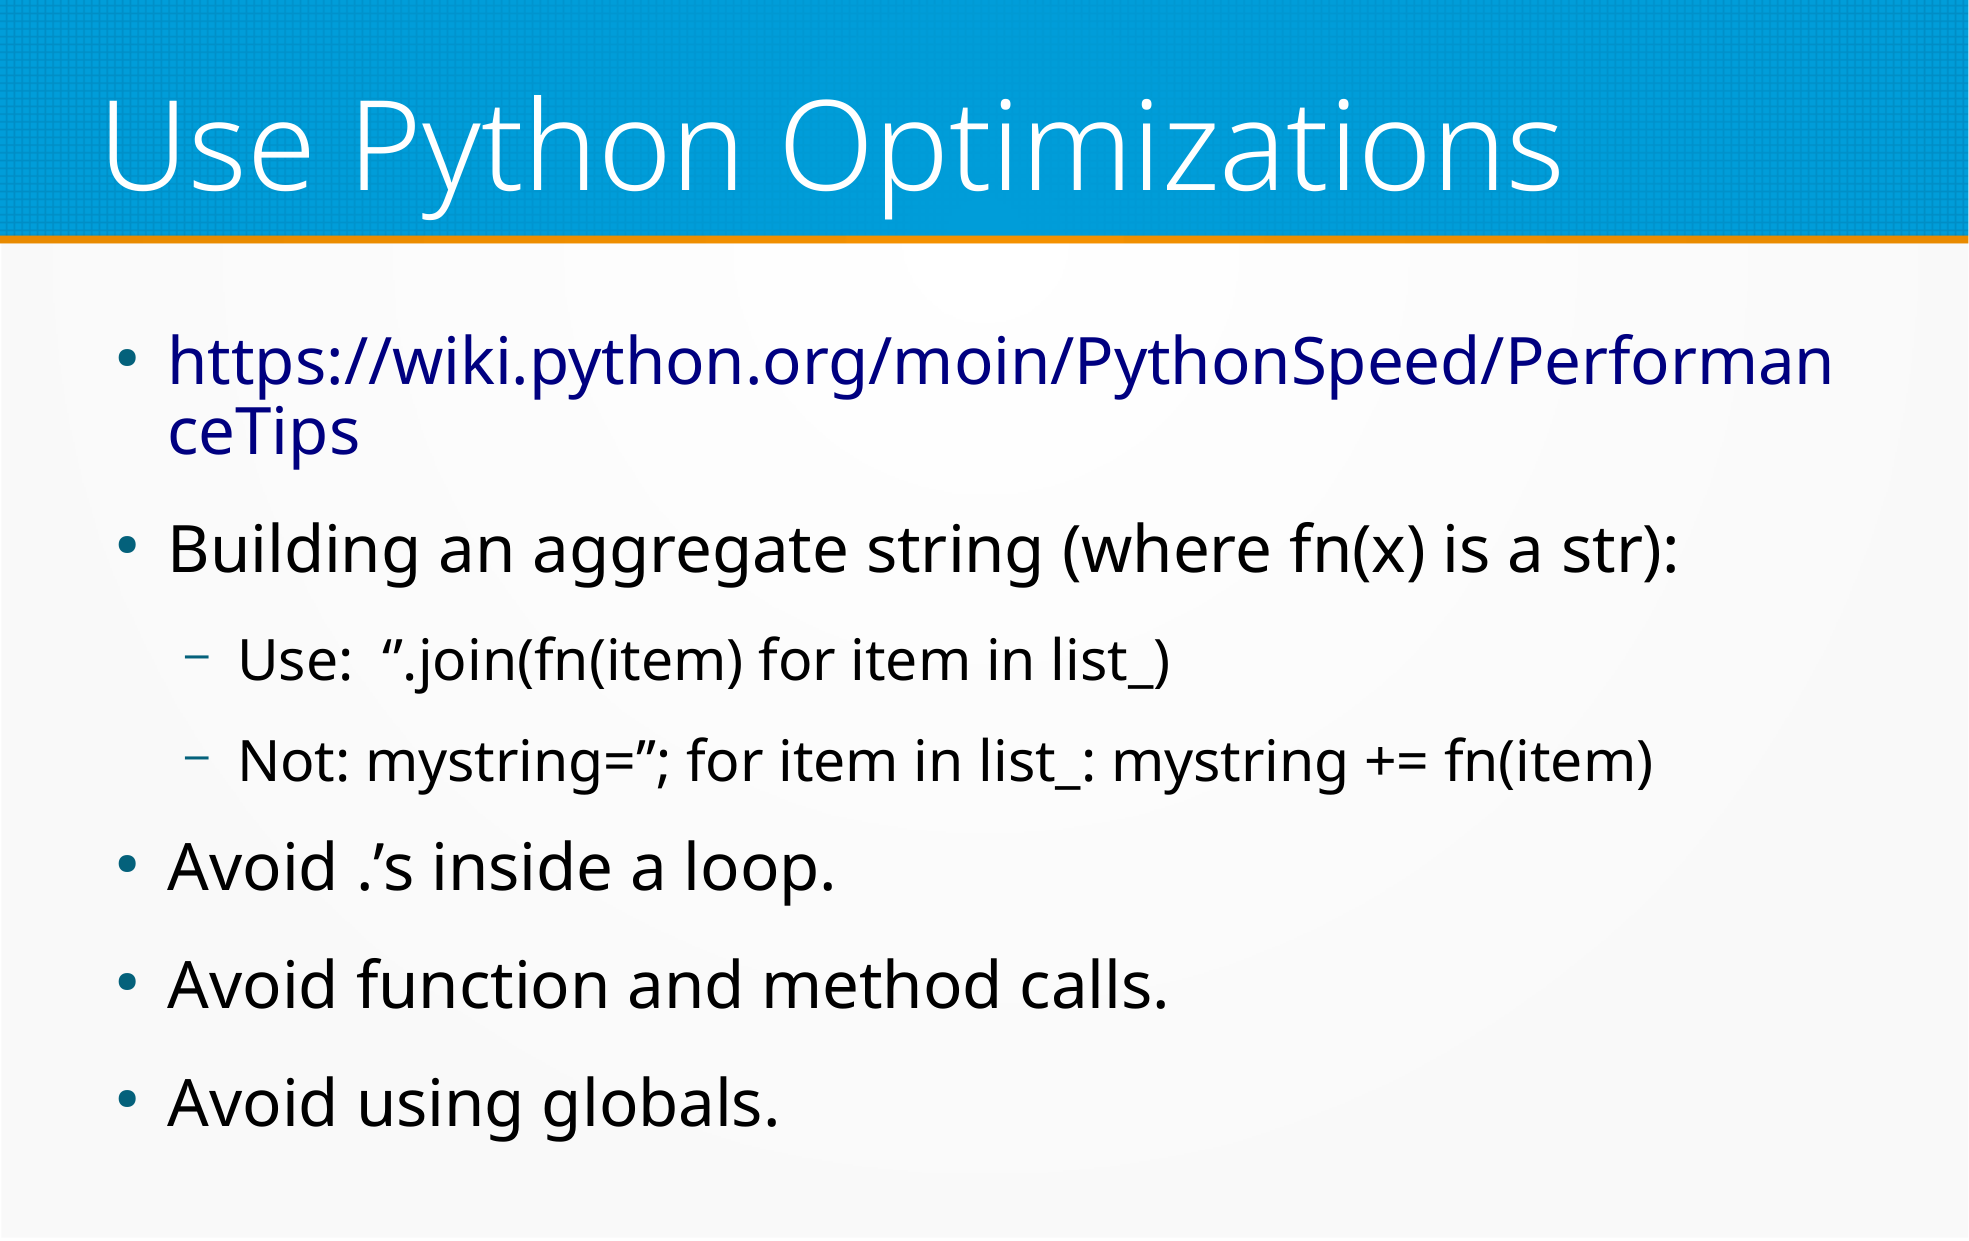

# Use Python Optimizations
https://wiki.python.org/moin/PythonSpeed/PerformanceTips
Building an aggregate string (where fn(x) is a str):
Use: ‘’.join(fn(item) for item in list_)
Not: mystring=’’; for item in list_: mystring += fn(item)
Avoid .’s inside a loop.
Avoid function and method calls.
Avoid using globals.